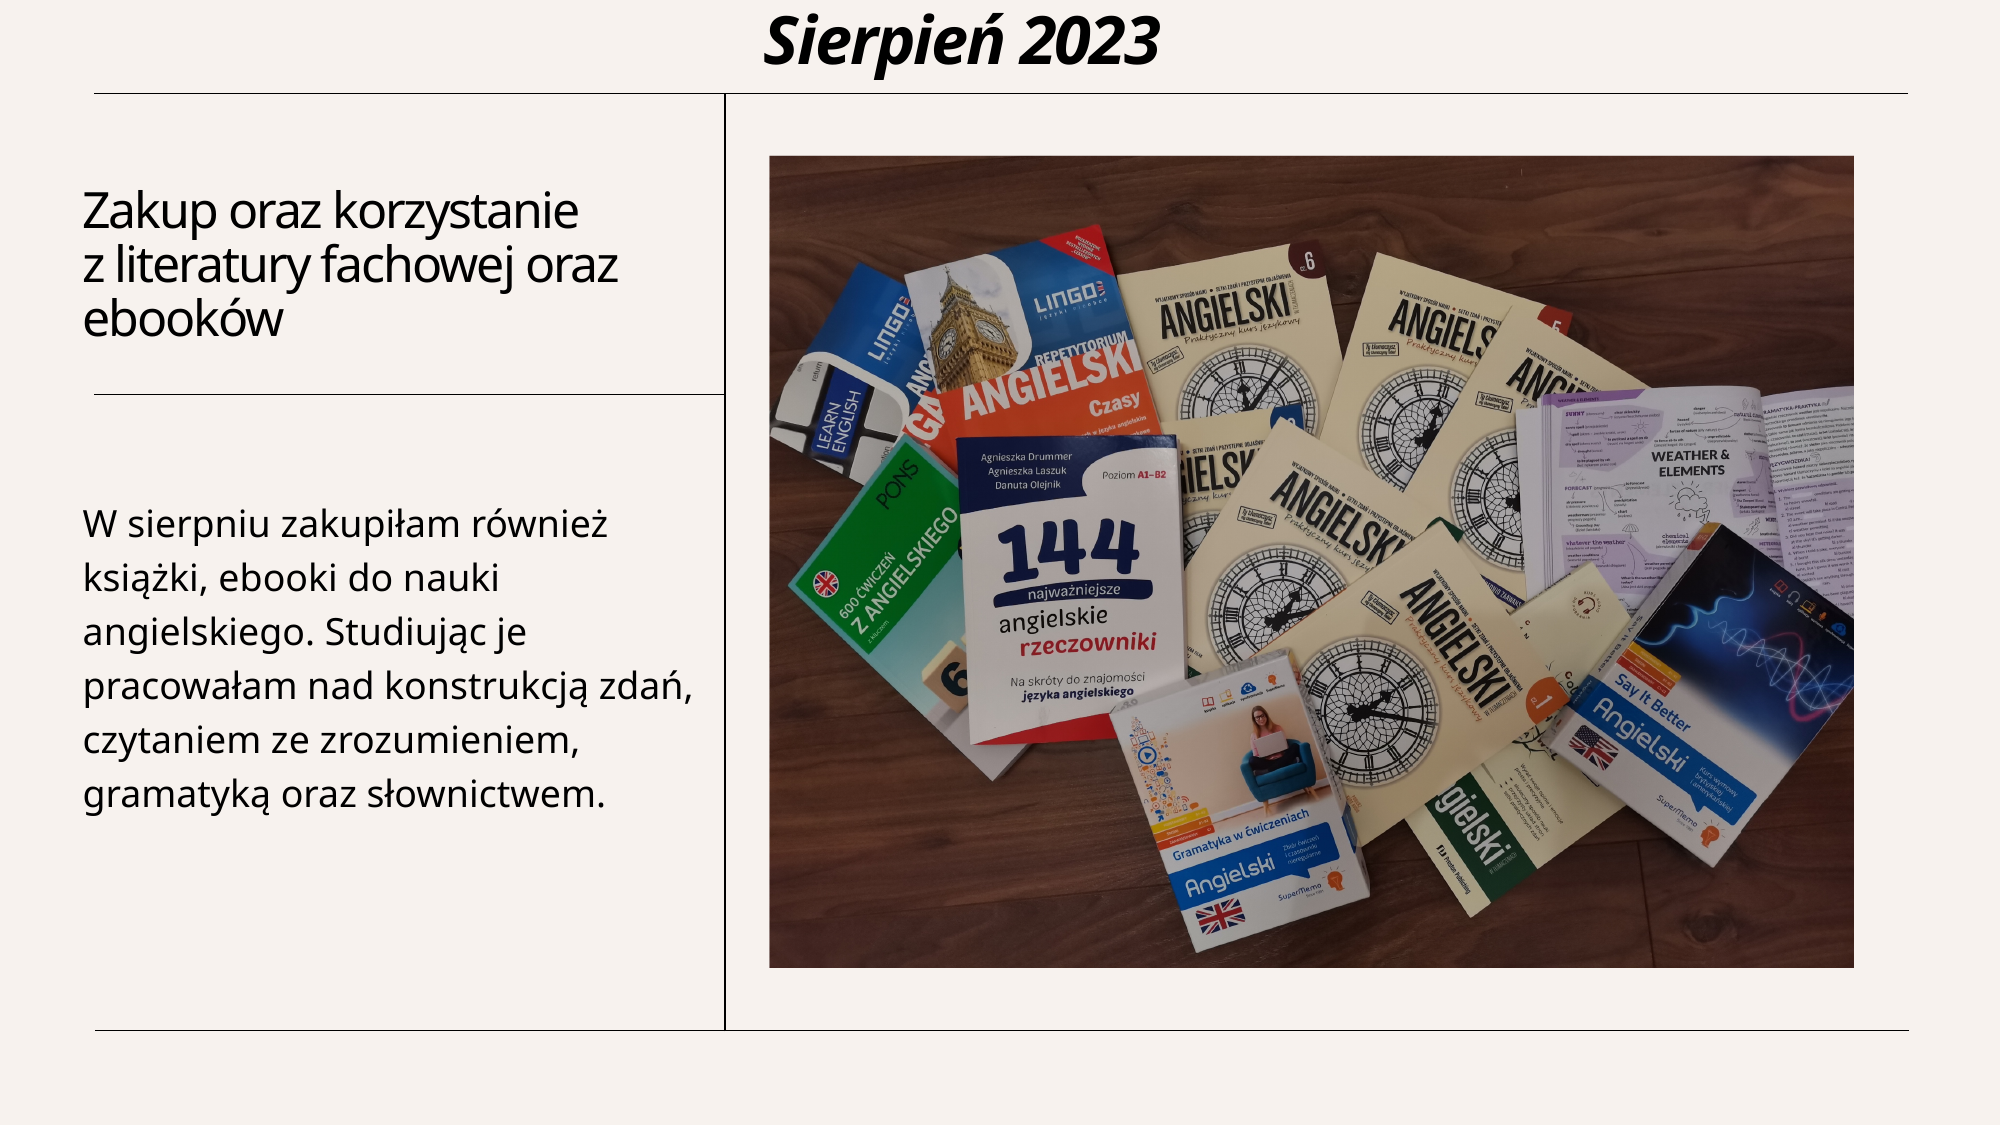

# Sierpień 2023
Zakup oraz korzystanie z literatury fachowej oraz ebooków
W sierpniu zakupiłam również książki, ebooki do nauki angielskiego. Studiując je pracowałam nad konstrukcją zdań, czytaniem ze zrozumieniem, gramatyką oraz słownictwem.